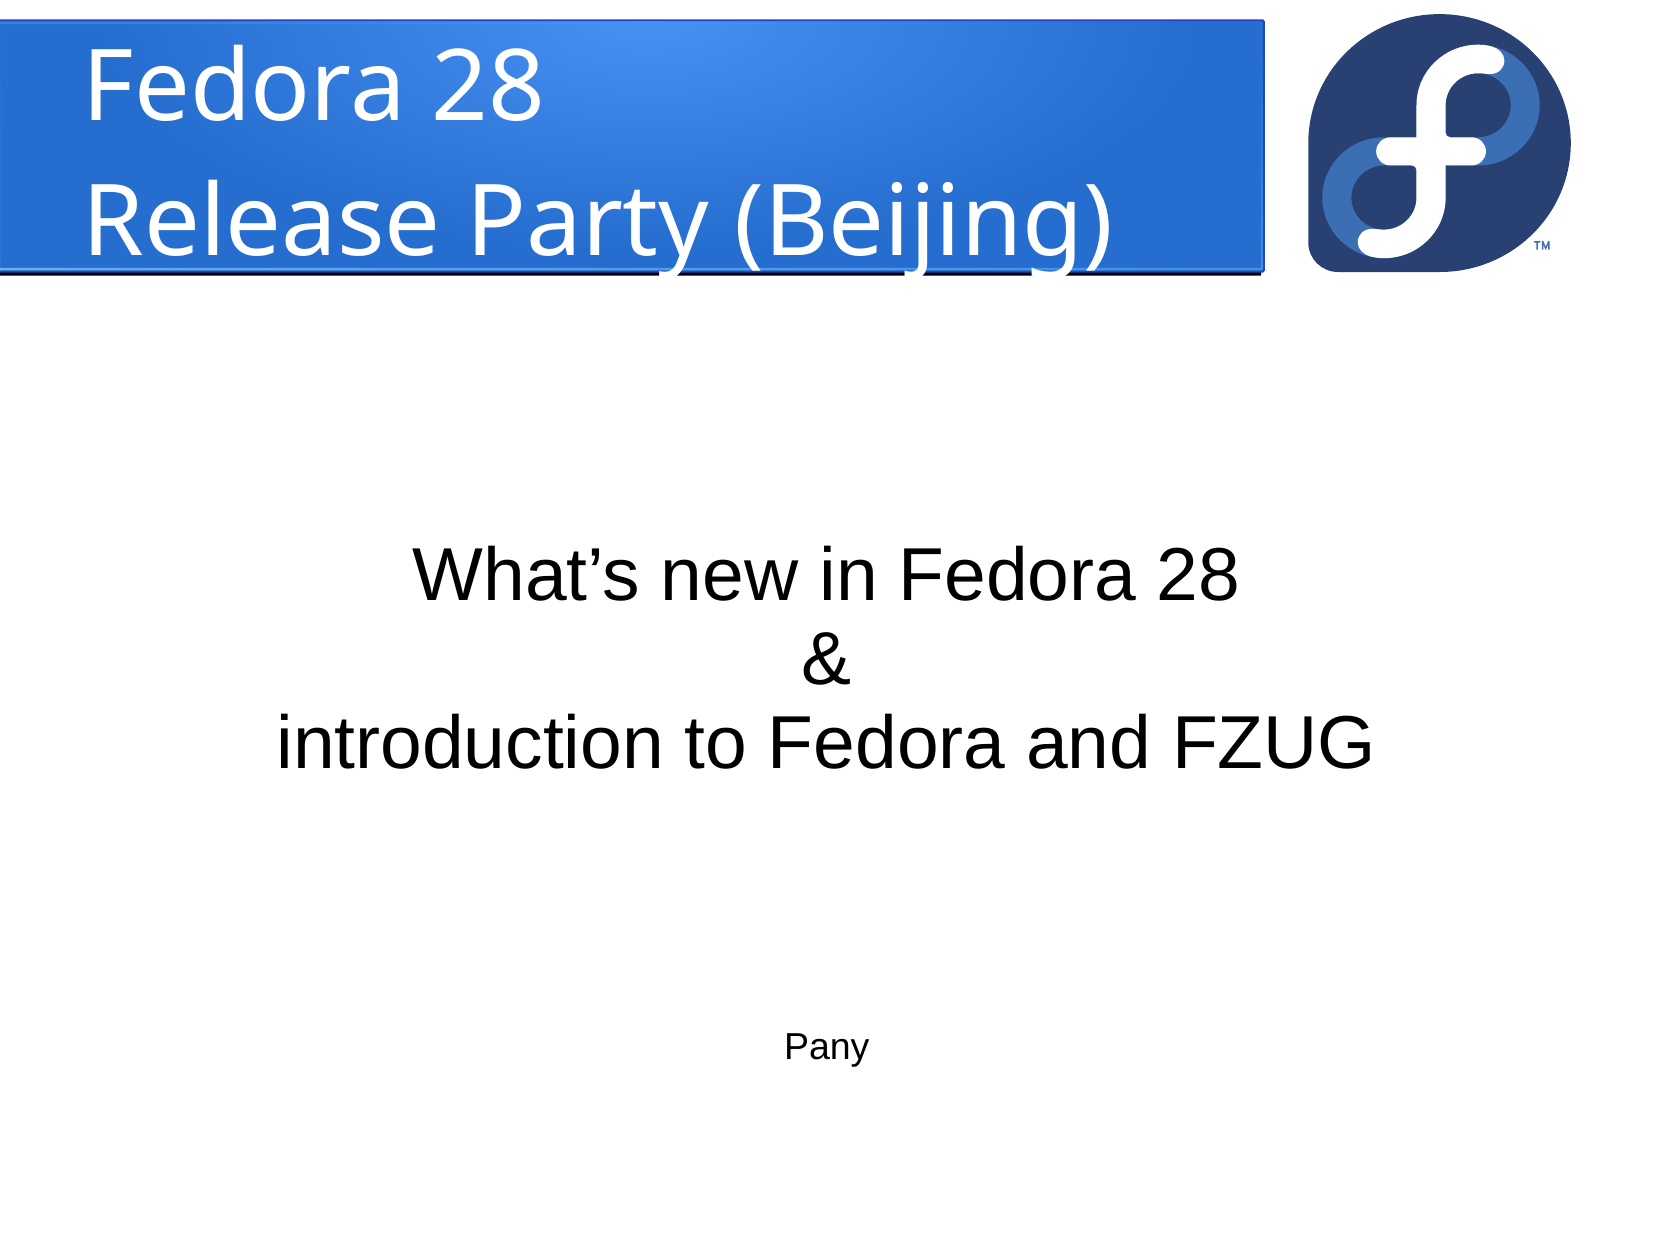

# Fedora 28 Release Party (Beijing)
What’s new in Fedora 28
&
introduction to Fedora and FZUG
Pany